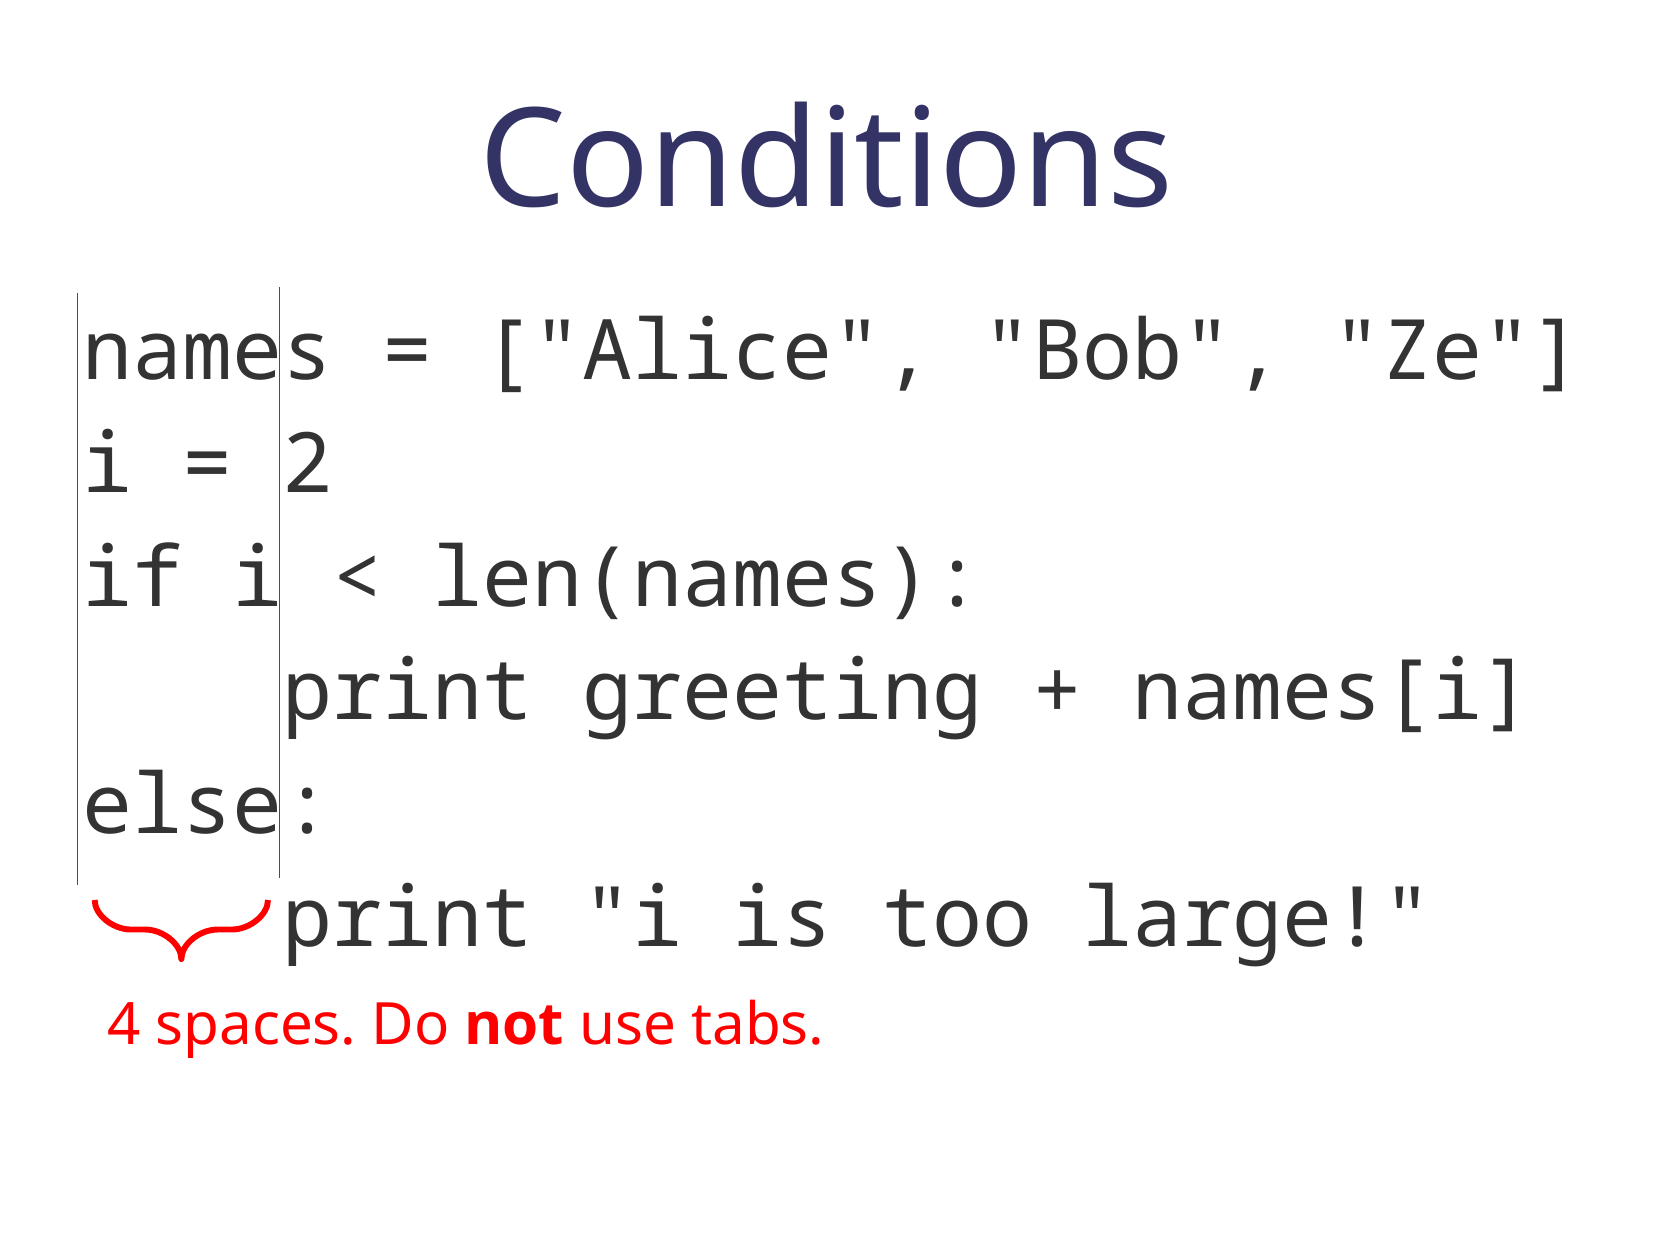

# Conditions
names = ["Alice", "Bob", "Ze"]
i = 2
if i < len(names):
 print greeting + names[i]
else:
 print "i is too large!"
4 spaces. Do not use tabs.